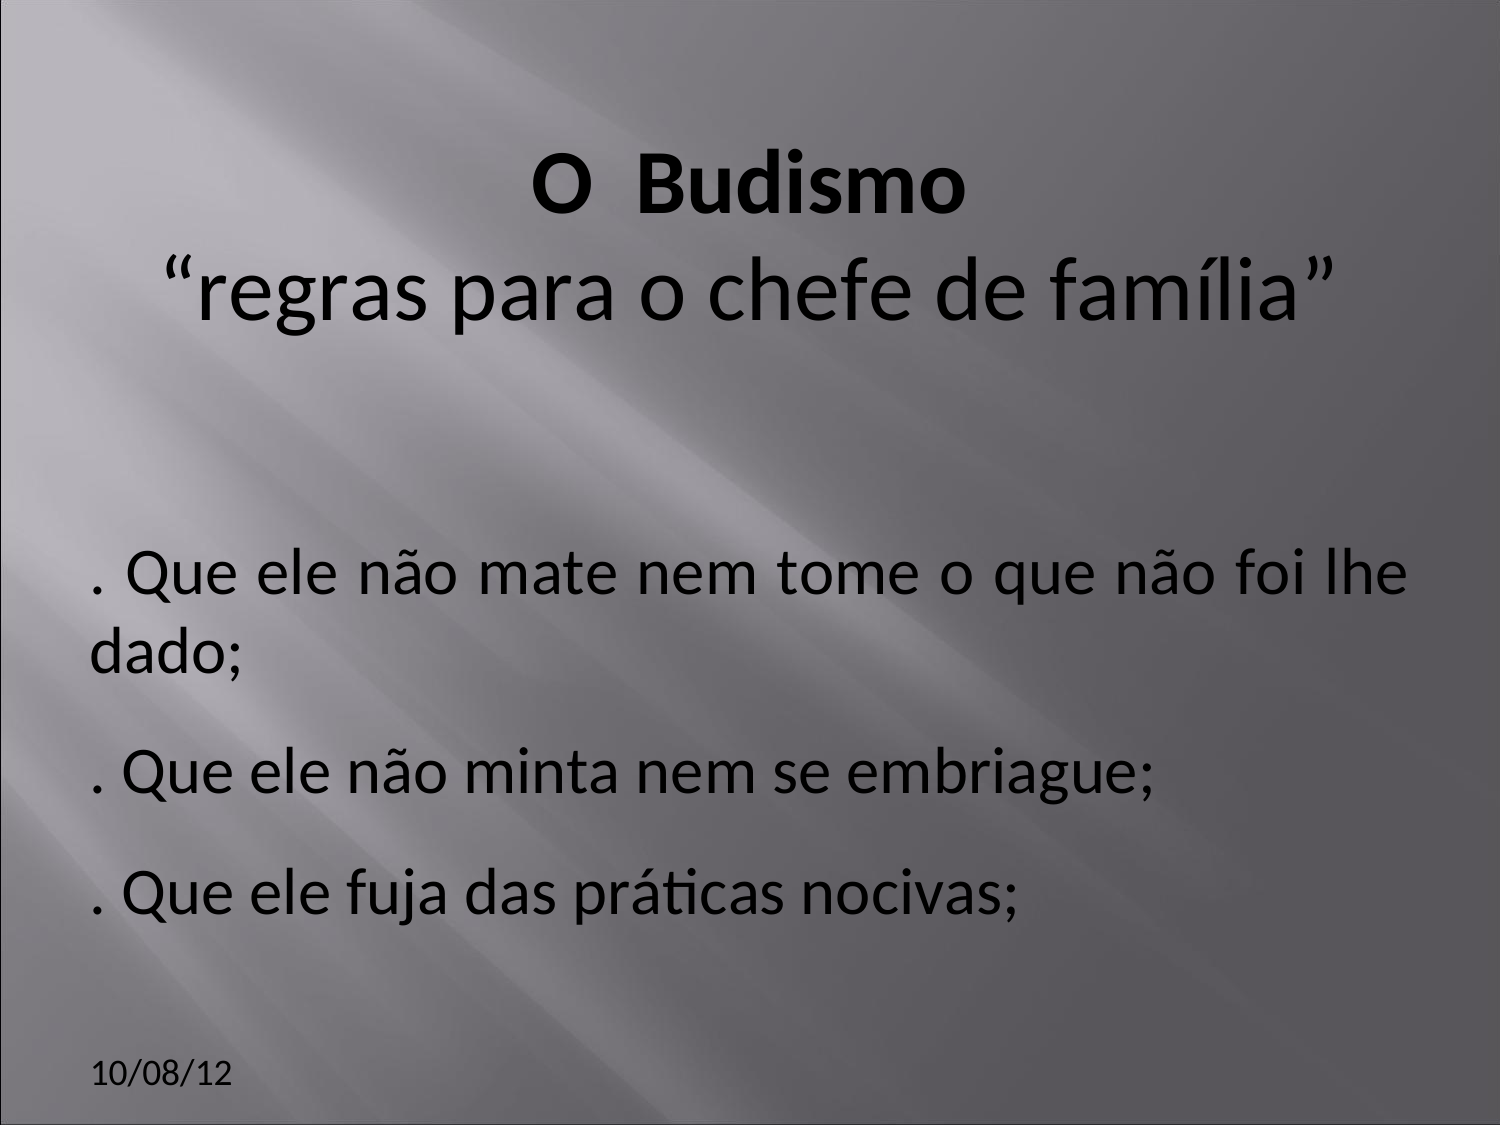

O Budismo
“regras para o chefe de família”
. Que ele não mate nem tome o que não foi lhe dado;
. Que ele não minta nem se embriague;
. Que ele fuja das práticas nocivas;
10/08/12